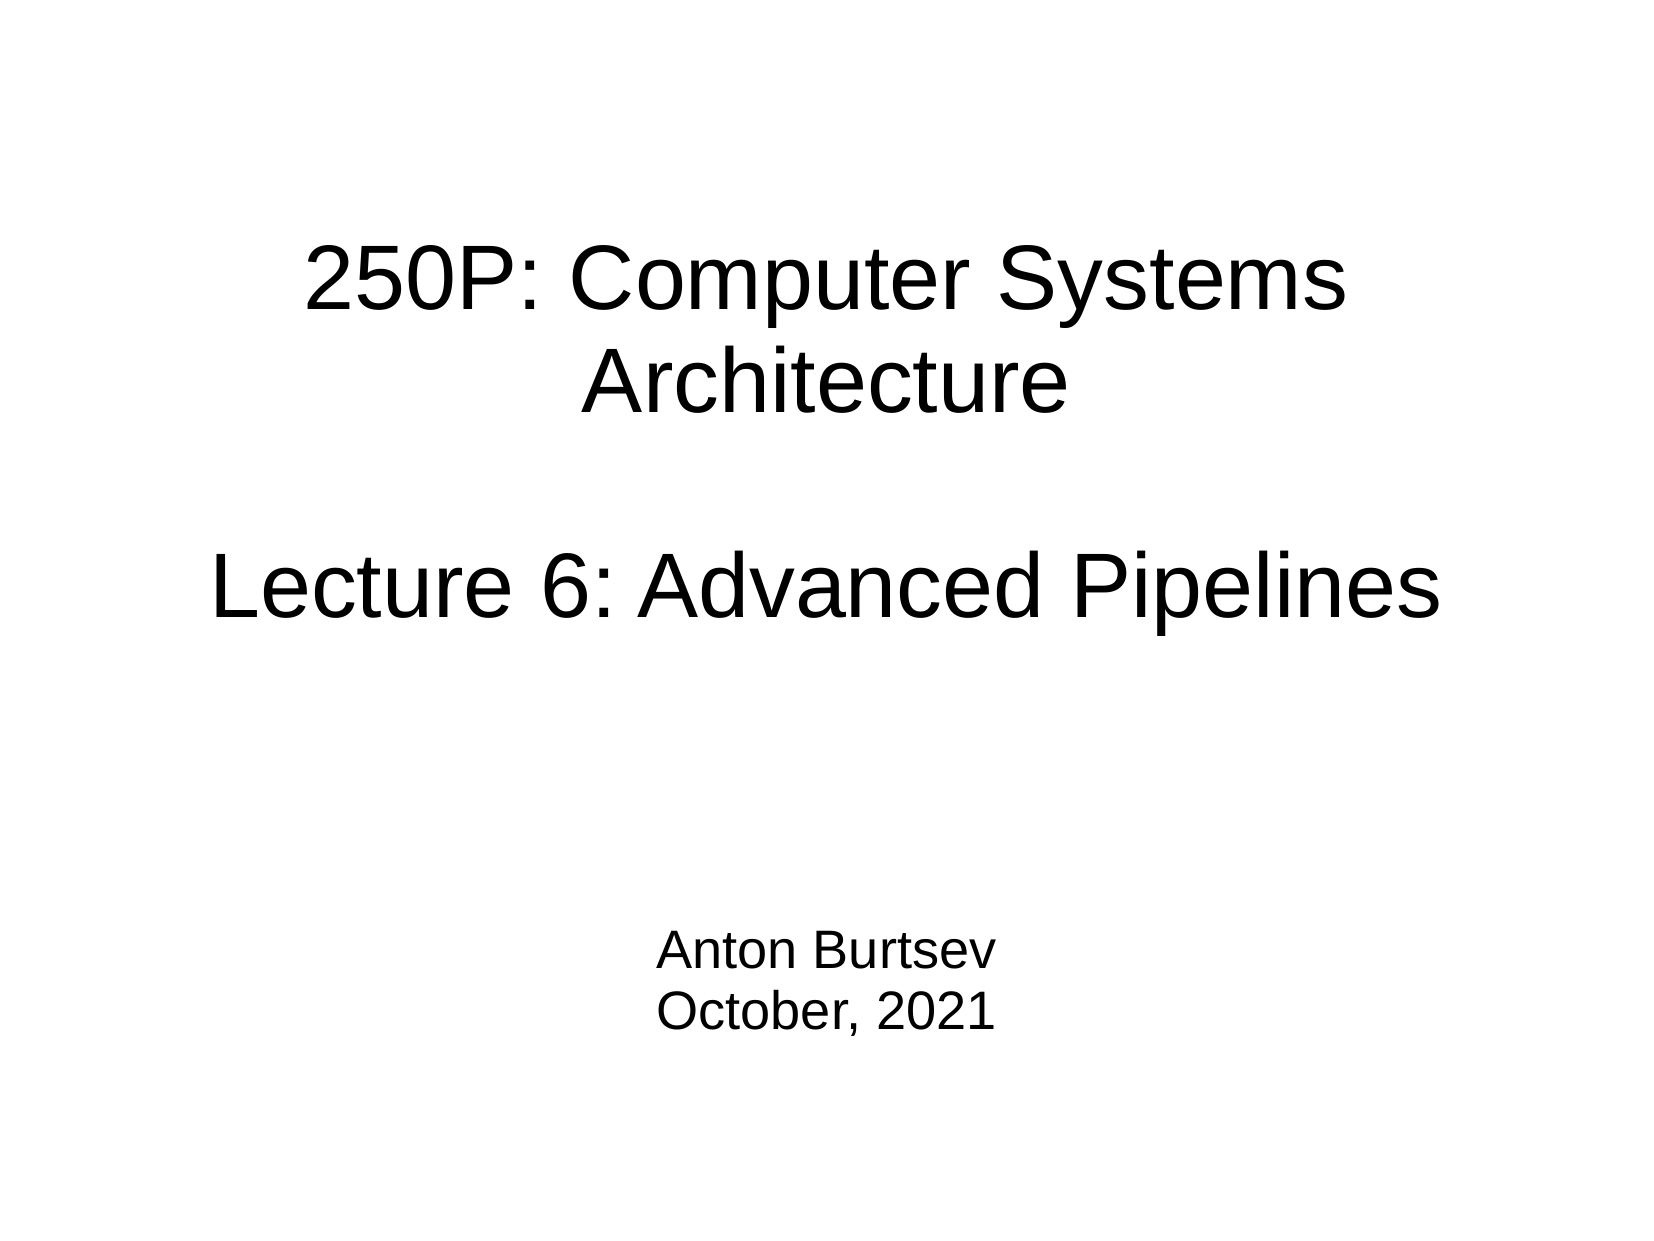

# 250P: Computer Systems Architecture Lecture 6: Advanced Pipelines
Anton Burtsev
October, 2021